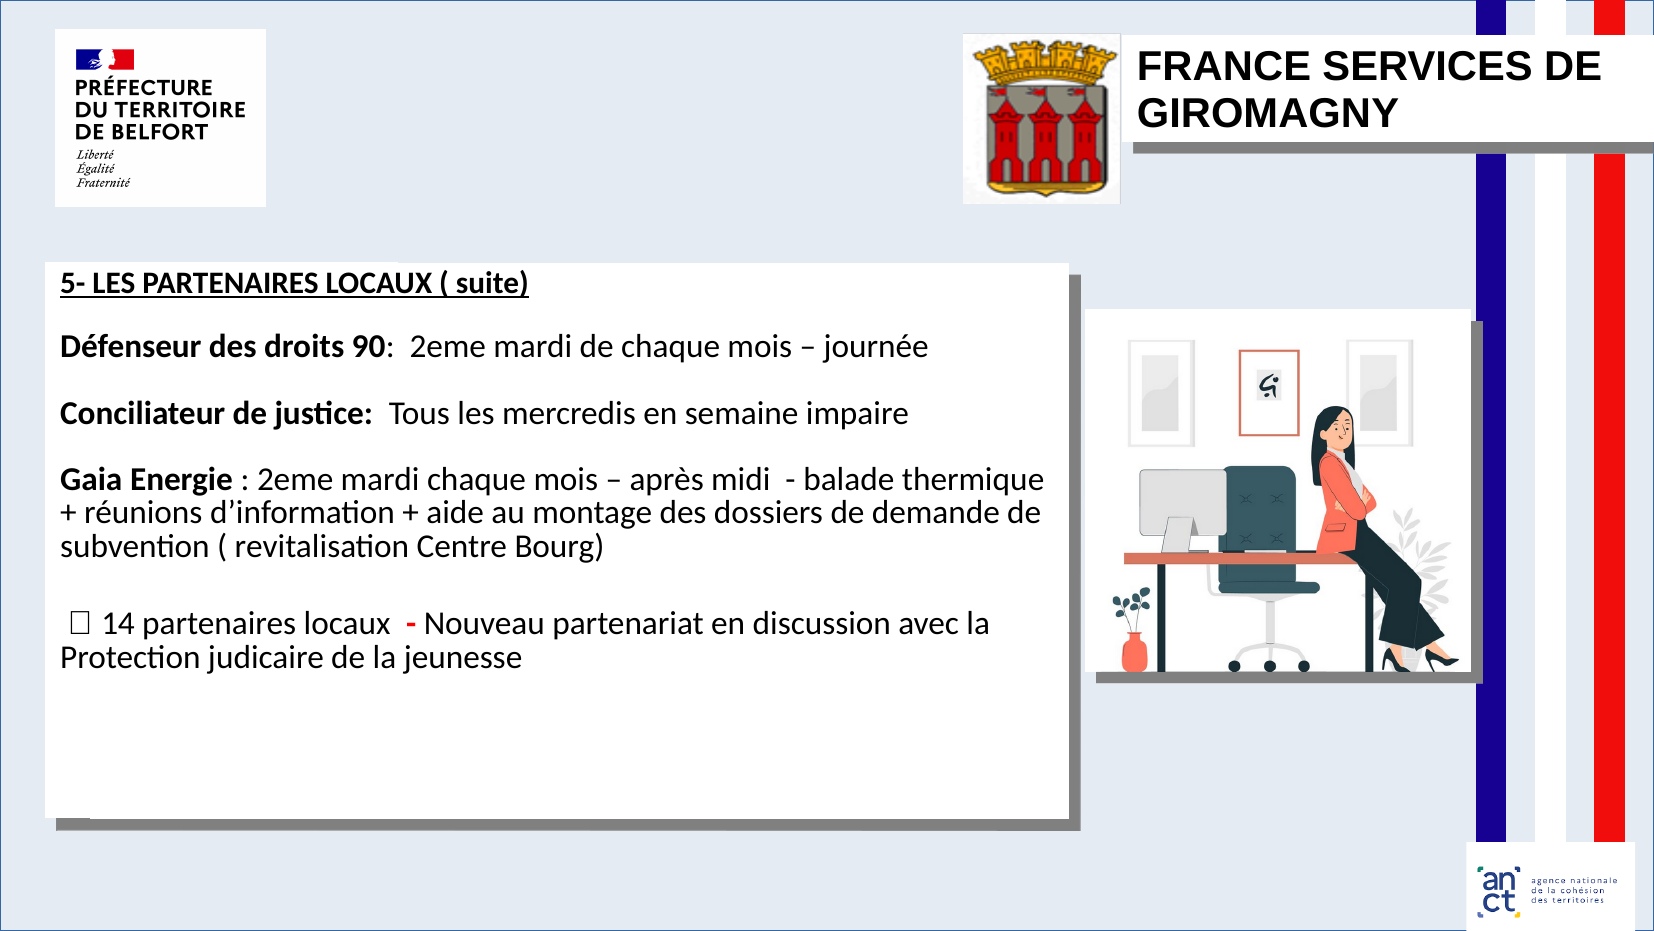

FRANCE SERVICES DE GIROMAGNY
5- LES PARTENAIRES LOCAUX ( suite)
Défenseur des droits 90: 2eme mardi de chaque mois – journée
Conciliateur de justice: Tous les mercredis en semaine impaire
Gaia Energie : 2eme mardi chaque mois – après midi - balade thermique + réunions d’information + aide au montage des dossiers de demande de subvention ( revitalisation Centre Bourg)
  14 partenaires locaux - Nouveau partenariat en discussion avec la Protection judicaire de la jeunesse